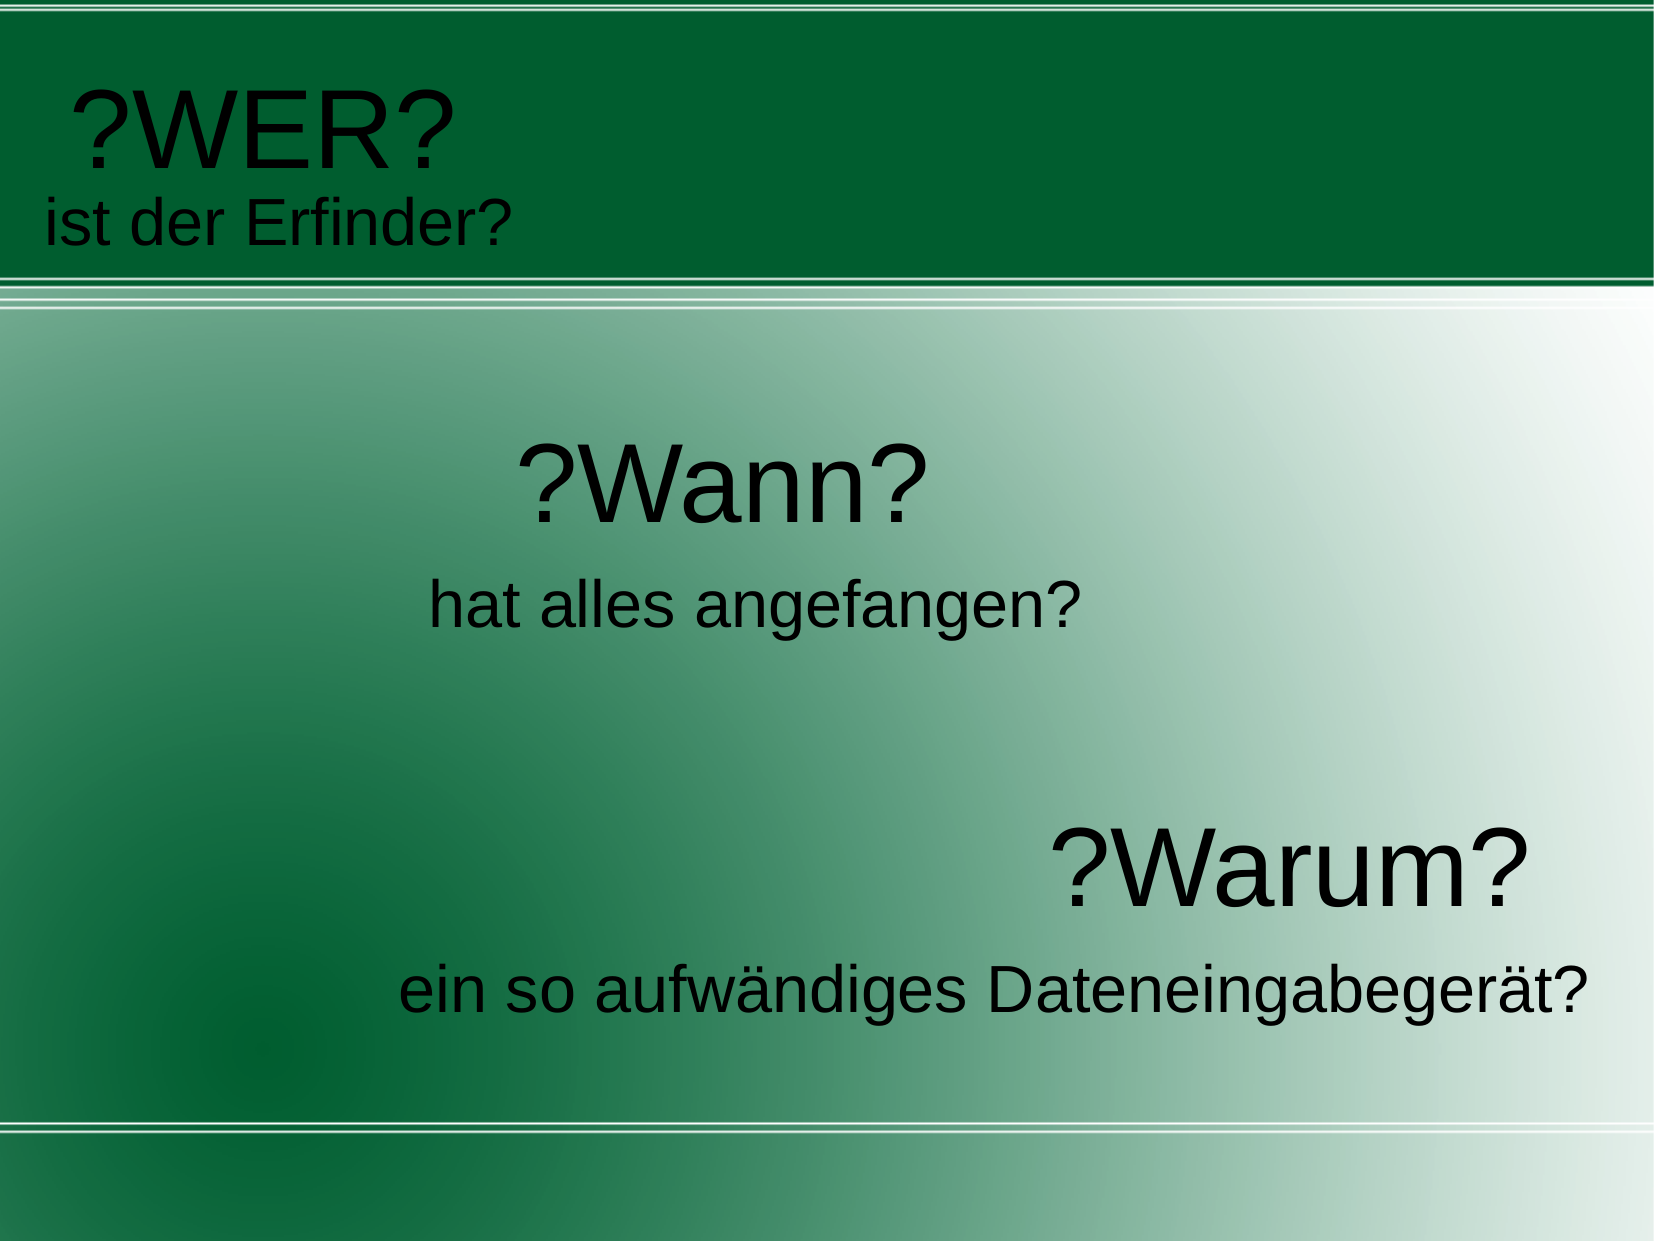

?WER?
ist der Erfinder?
?Wann?
hat alles angefangen?
?Warum?
ein so aufwändiges Dateneingabegerät?